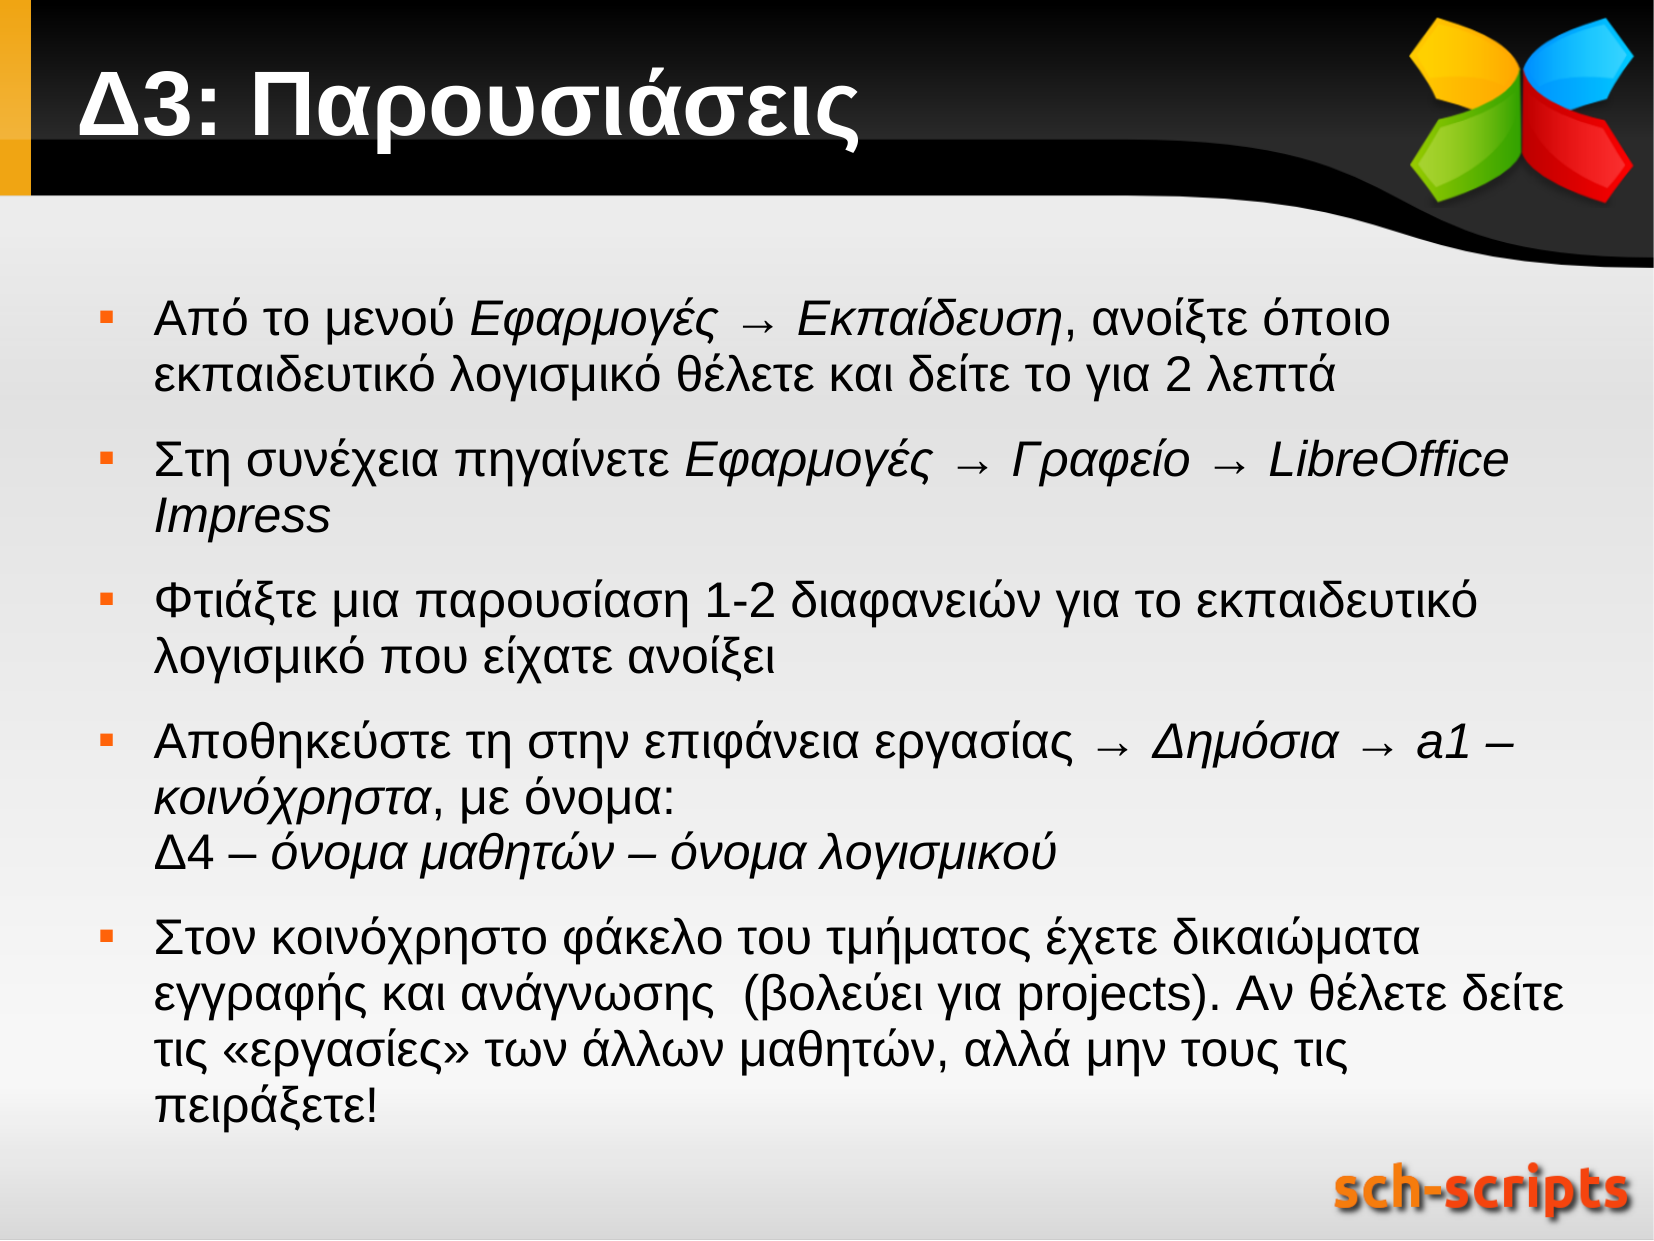

# Δ3: Παρουσιάσεις
Από το μενού Εφαρμογές → Εκπαίδευση, ανοίξτε όποιο εκπαιδευτικό λογισμικό θέλετε και δείτε το για 2 λεπτά
Στη συνέχεια πηγαίνετε Εφαρμογές → Γραφείο → LibreOffice Impress
Φτιάξτε μια παρουσίαση 1-2 διαφανειών για το εκπαιδευτικό λογισμικό που είχατε ανοίξει
Αποθηκεύστε τη στην επιφάνεια εργασίας → Δημόσια → a1 – κοινόχρηστα, με όνομα:
Δ4 – όνομα μαθητών – όνομα λογισμικού
Στον κοινόχρηστο φάκελο του τμήματος έχετε δικαιώματα εγγραφής και ανάγνωσης (βολεύει για projects). Αν θέλετε δείτε τις «εργασίες» των άλλων μαθητών, αλλά μην τους τις πειράξετε!